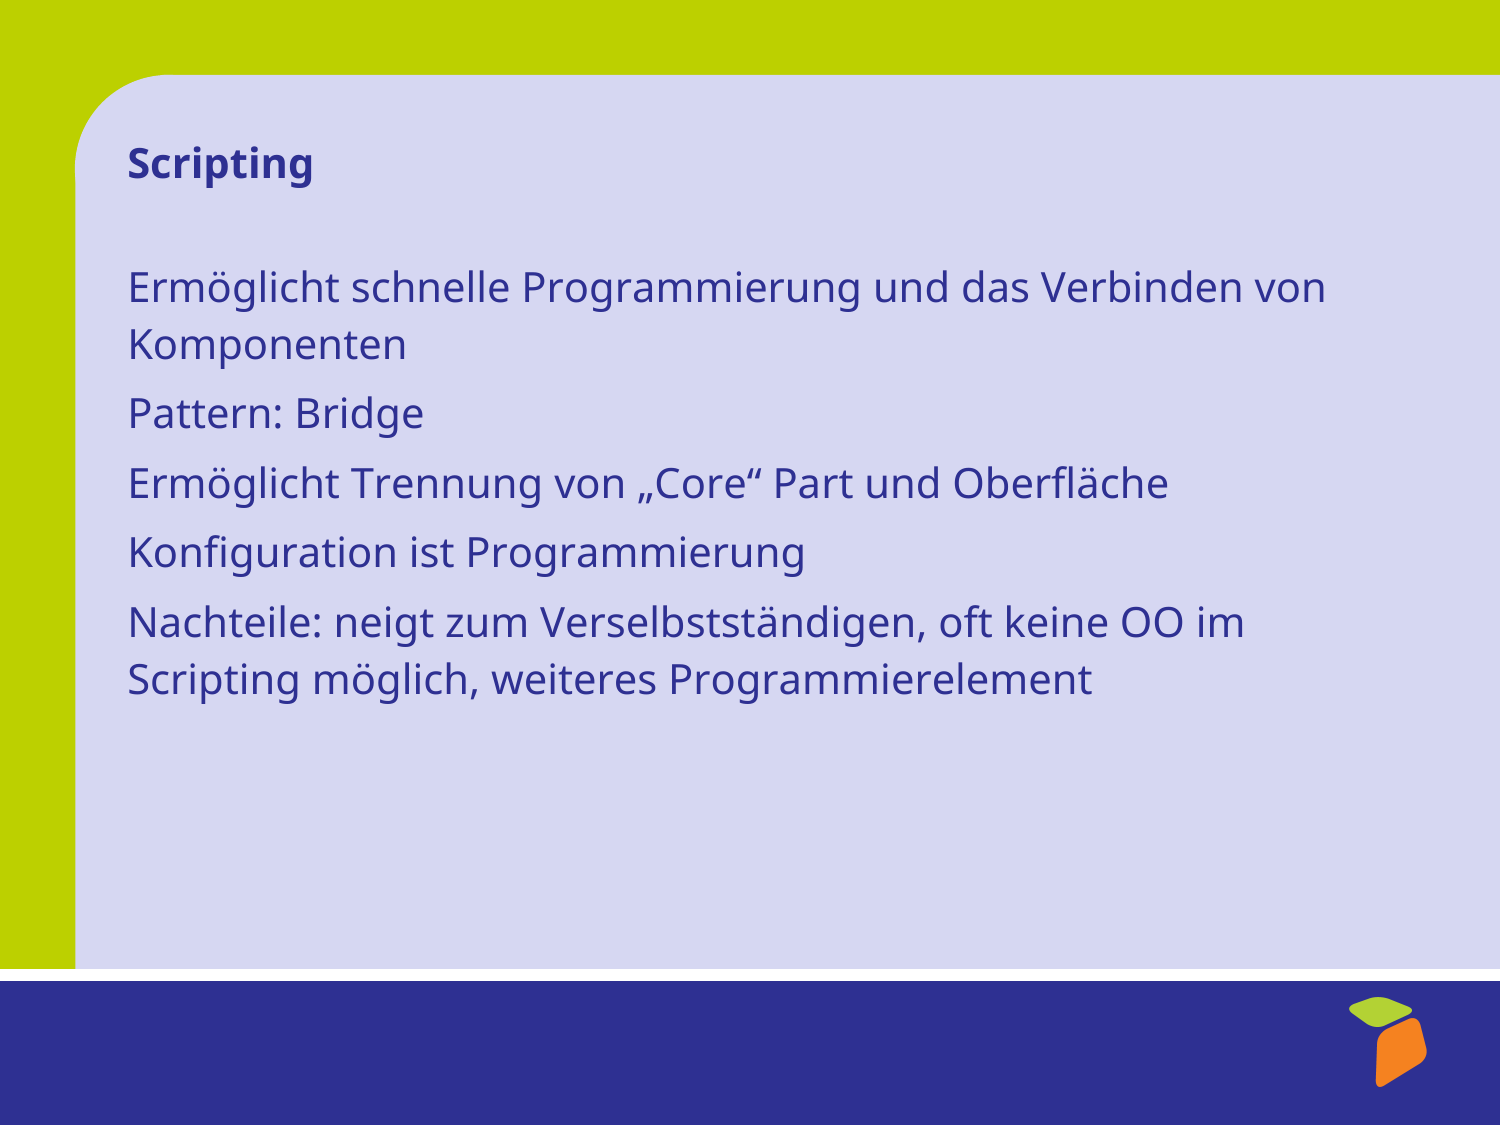

# Scripting
Ermöglicht schnelle Programmierung und das Verbinden von Komponenten
Pattern: Bridge
Ermöglicht Trennung von „Core“ Part und Oberfläche
Konfiguration ist Programmierung
Nachteile: neigt zum Verselbstständigen, oft keine OO im Scripting möglich, weiteres Programmierelement